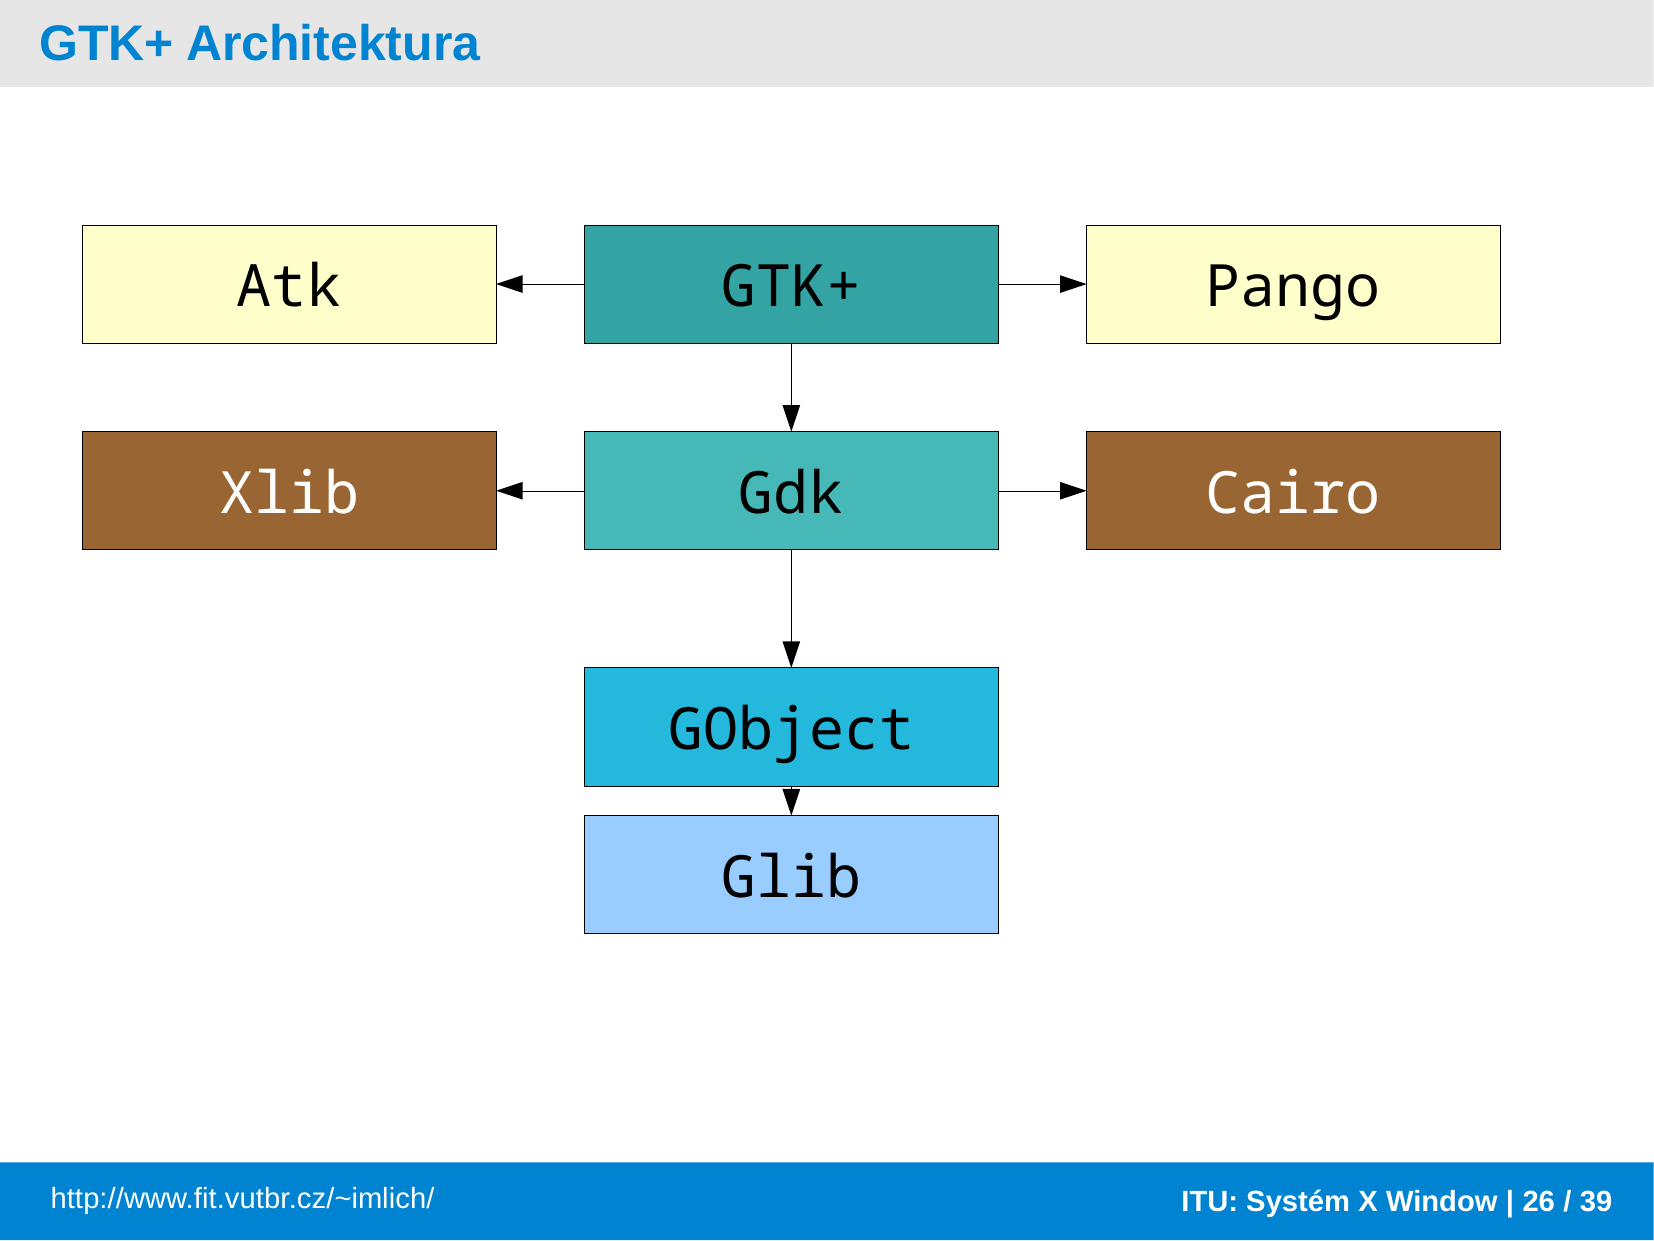

# GTK+ Architektura
Atk
GTK+
Pango
Xlib
Gdk
Cairo
GObject
Glib